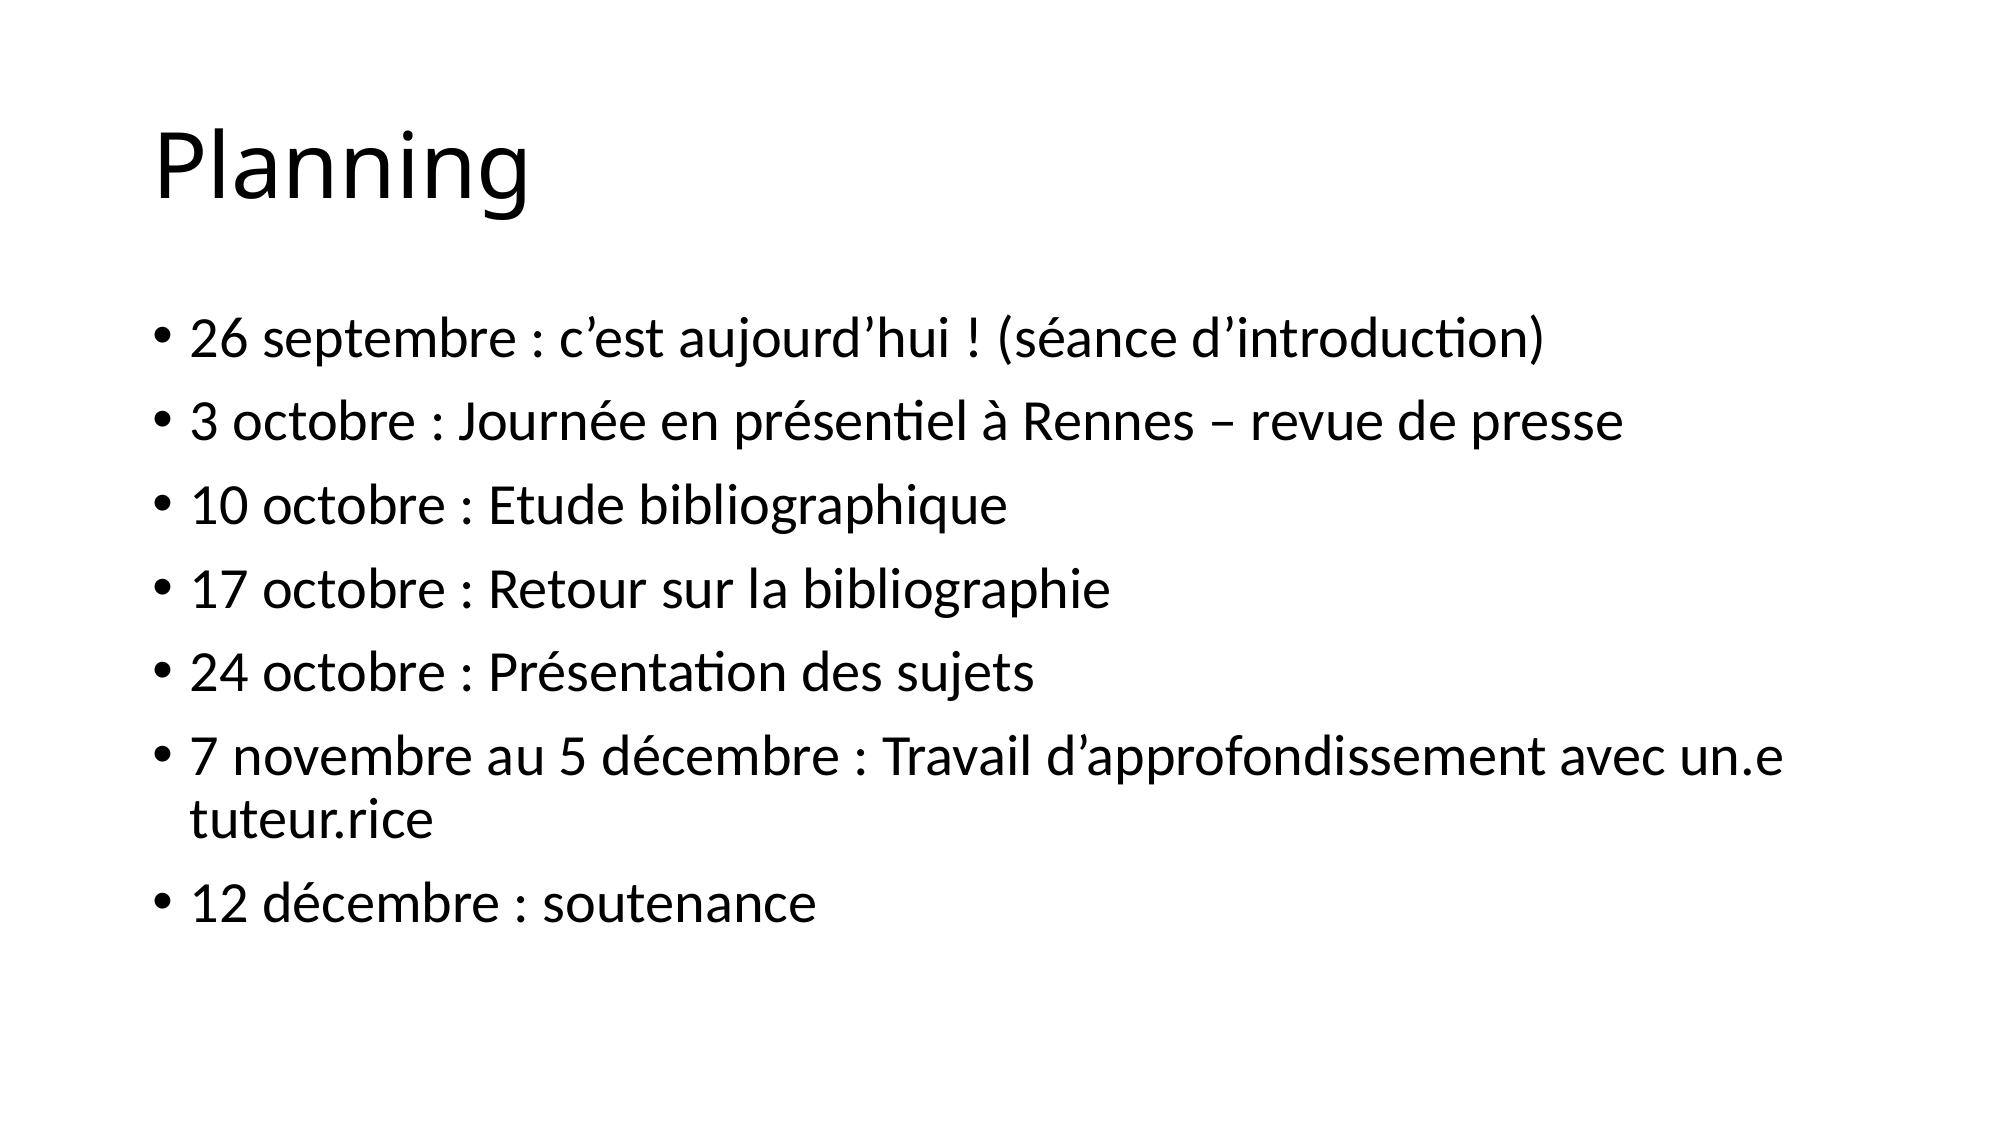

# Planning
26 septembre : c’est aujourd’hui ! (séance d’introduction)
3 octobre : Journée en présentiel à Rennes – revue de presse
10 octobre : Etude bibliographique
17 octobre : Retour sur la bibliographie
24 octobre : Présentation des sujets
7 novembre au 5 décembre : Travail d’approfondissement avec un.e tuteur.rice
12 décembre : soutenance